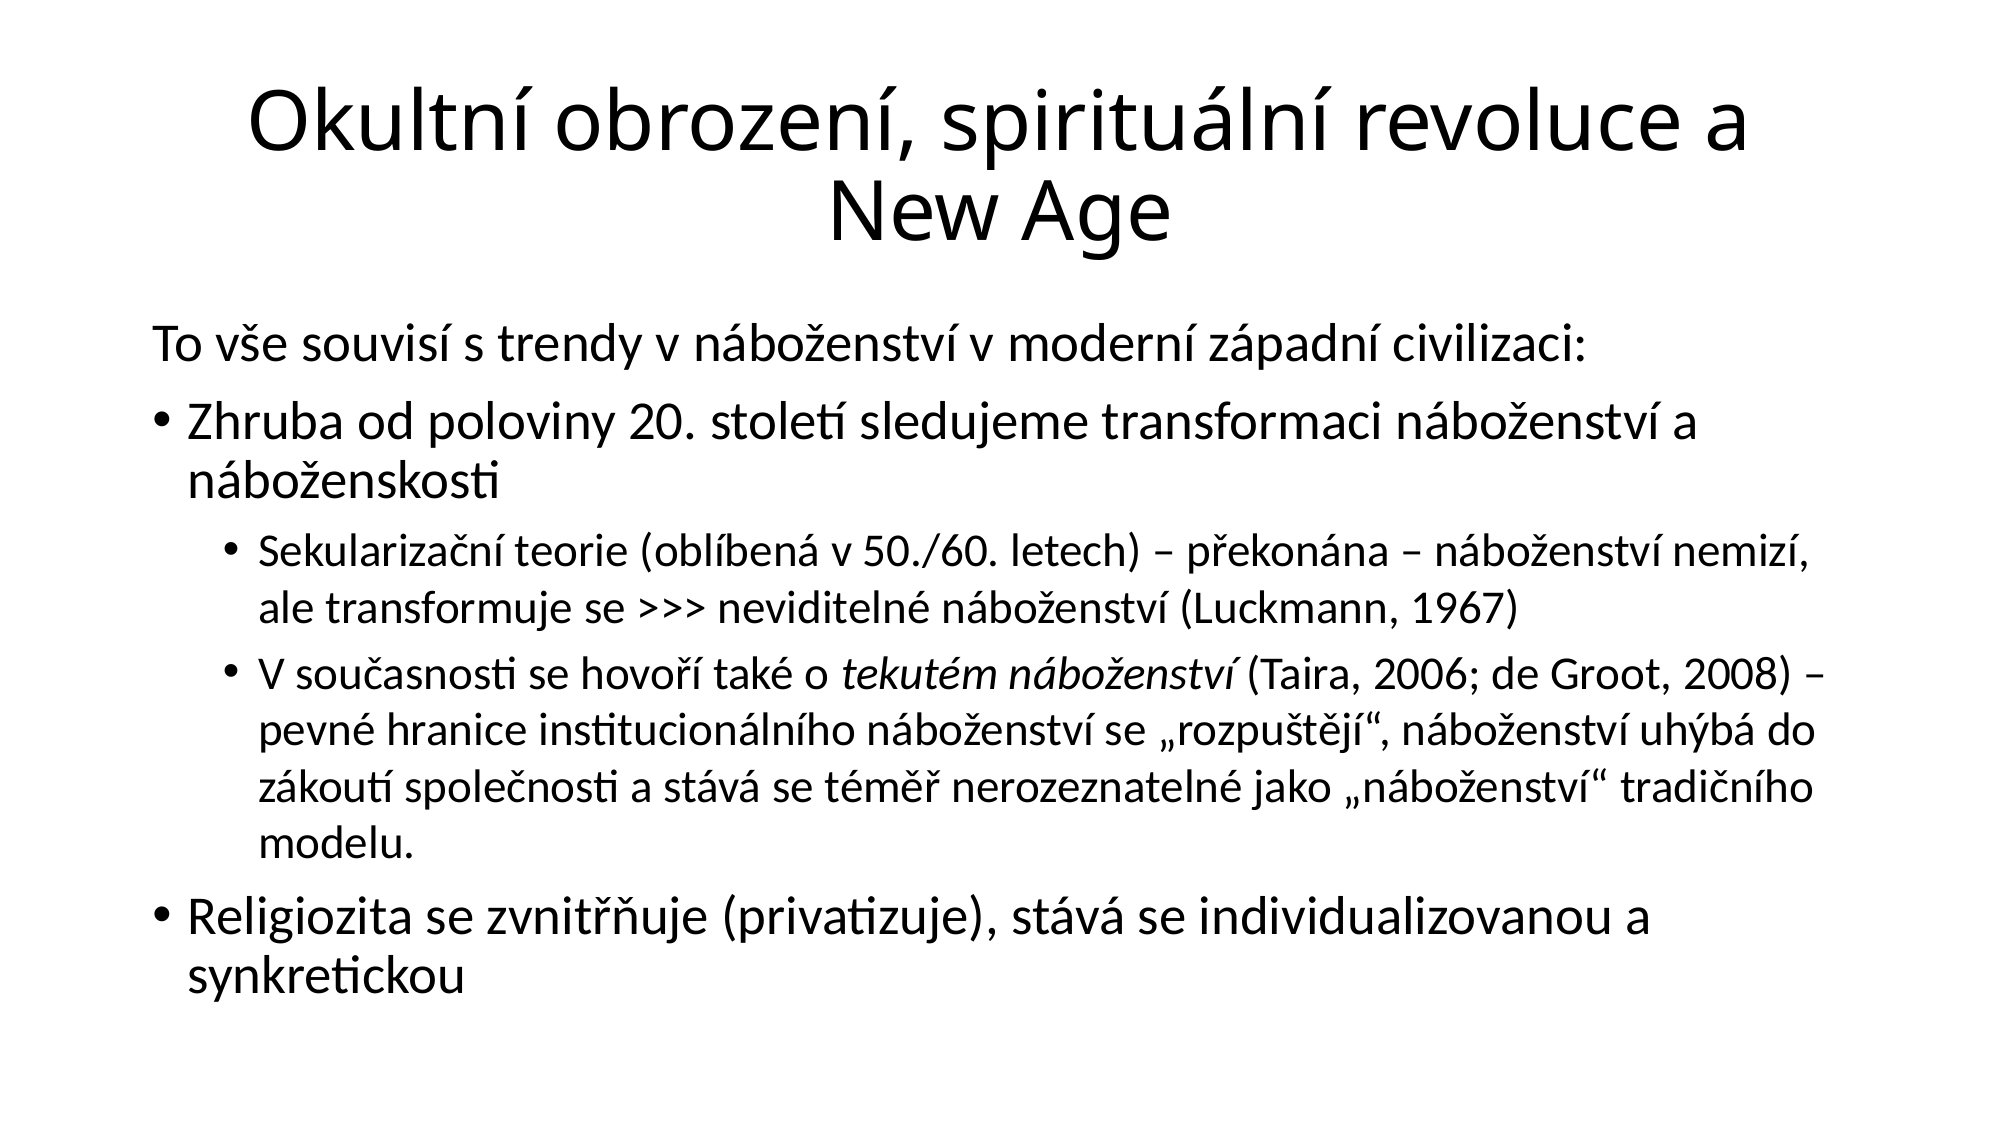

# Okultní obrození, spirituální revoluce a New Age
To vše souvisí s trendy v náboženství v moderní západní civilizaci:
Zhruba od poloviny 20. století sledujeme transformaci náboženství a náboženskosti
Sekularizační teorie (oblíbená v 50./60. letech) – překonána – náboženství nemizí, ale transformuje se >>> neviditelné náboženství (Luckmann, 1967)
V současnosti se hovoří také o tekutém náboženství (Taira, 2006; de Groot, 2008) – pevné hranice institucionálního náboženství se „rozpuštějí“, náboženství uhýbá do zákoutí společnosti a stává se téměř nerozeznatelné jako „náboženství“ tradičního modelu.
Religiozita se zvnitřňuje (privatizuje), stává se individualizovanou a synkretickou